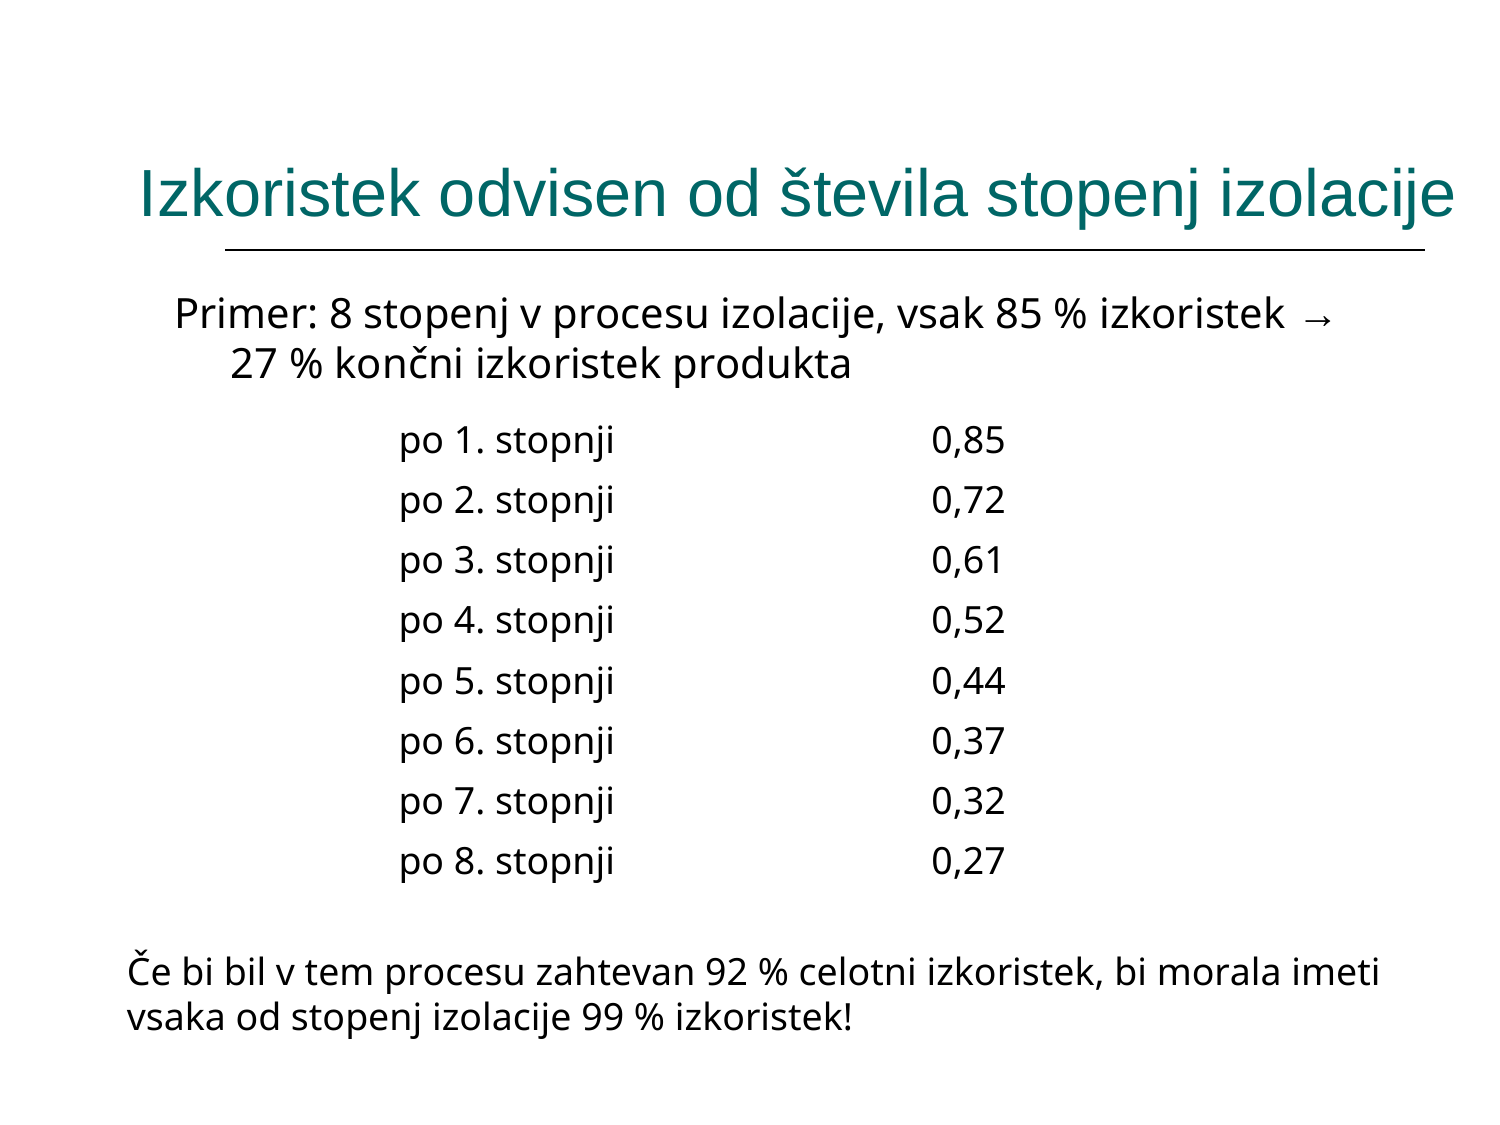

# Izkoristek odvisen od števila stopenj izolacije
Primer: 8 stopenj v procesu izolacije, vsak 85 % izkoristek → 27 % končni izkoristek produkta
| po 1. stopnji | 0,85 |
| --- | --- |
| po 2. stopnji | 0,72 |
| po 3. stopnji | 0,61 |
| po 4. stopnji | 0,52 |
| po 5. stopnji | 0,44 |
| po 6. stopnji | 0,37 |
| po 7. stopnji | 0,32 |
| po 8. stopnji | 0,27 |
Če bi bil v tem procesu zahtevan 92 % celotni izkoristek, bi morala imeti vsaka od stopenj izolacije 99 % izkoristek!